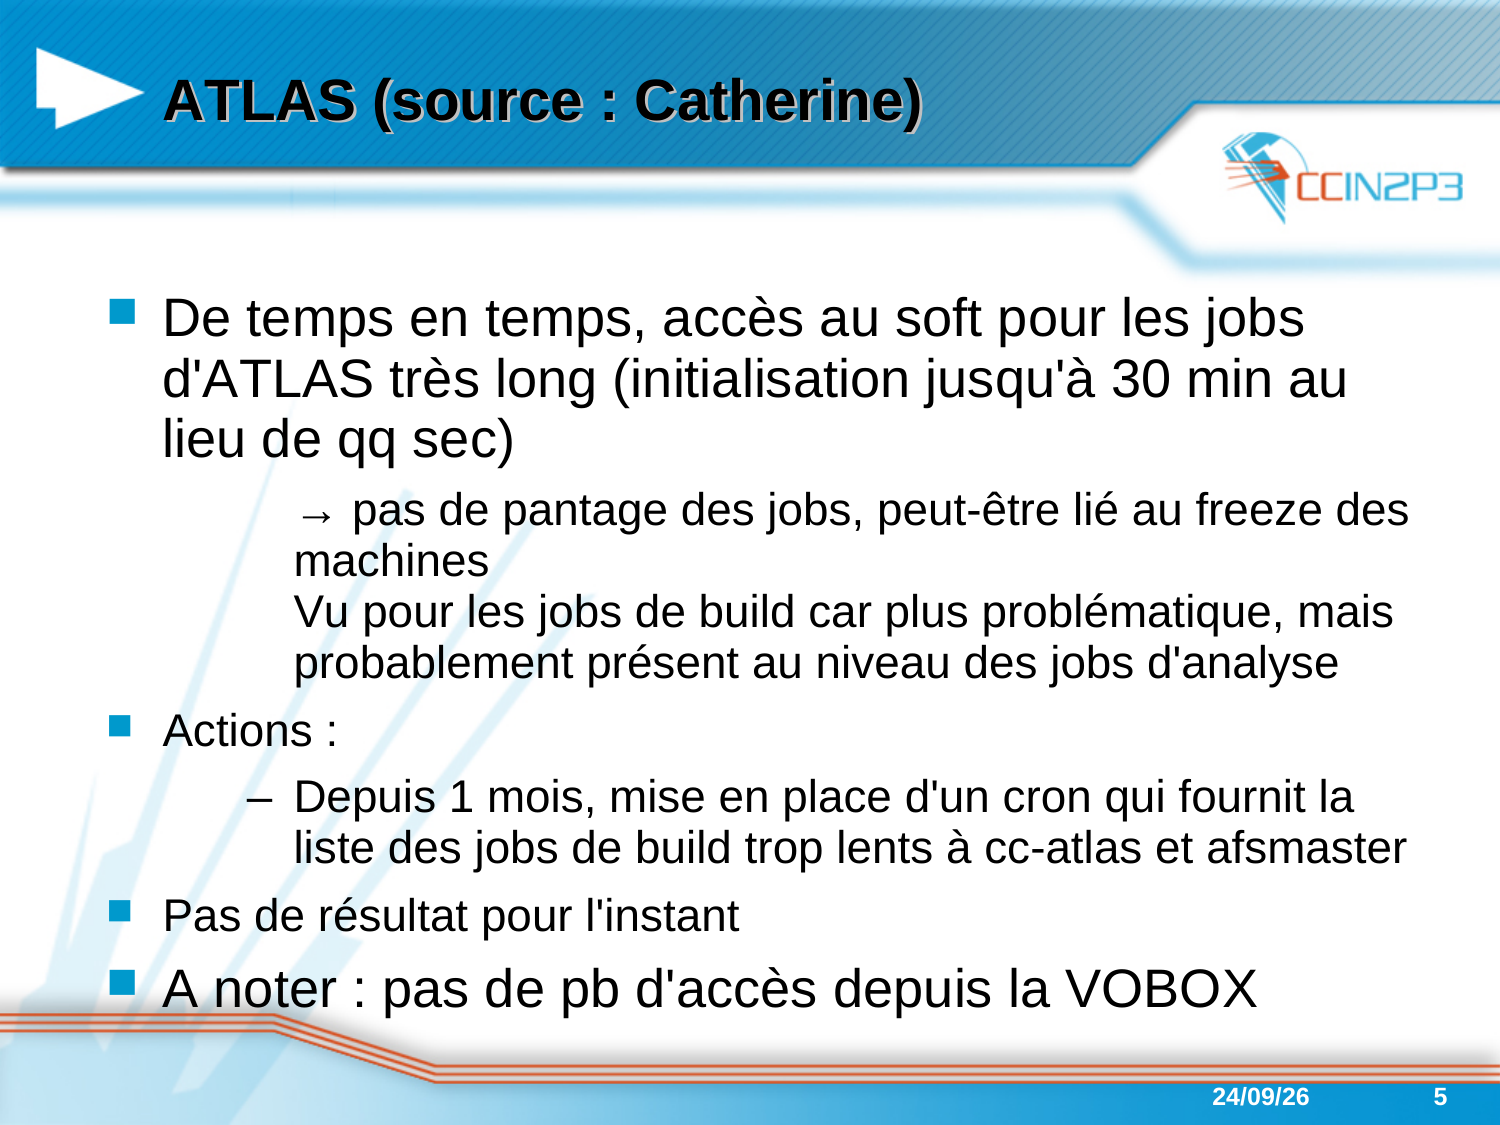

# ATLAS (source : Catherine)
De temps en temps, accès au soft pour les jobs d'ATLAS très long (initialisation jusqu'à 30 min au lieu de qq sec)
→ pas de pantage des jobs, peut-être lié au freeze des machines
Vu pour les jobs de build car plus problématique, mais probablement présent au niveau des jobs d'analyse
Actions :
Depuis 1 mois, mise en place d'un cron qui fournit la liste des jobs de build trop lents à cc-atlas et afsmaster
Pas de résultat pour l'instant
A noter : pas de pb d'accès depuis la VOBOX
5